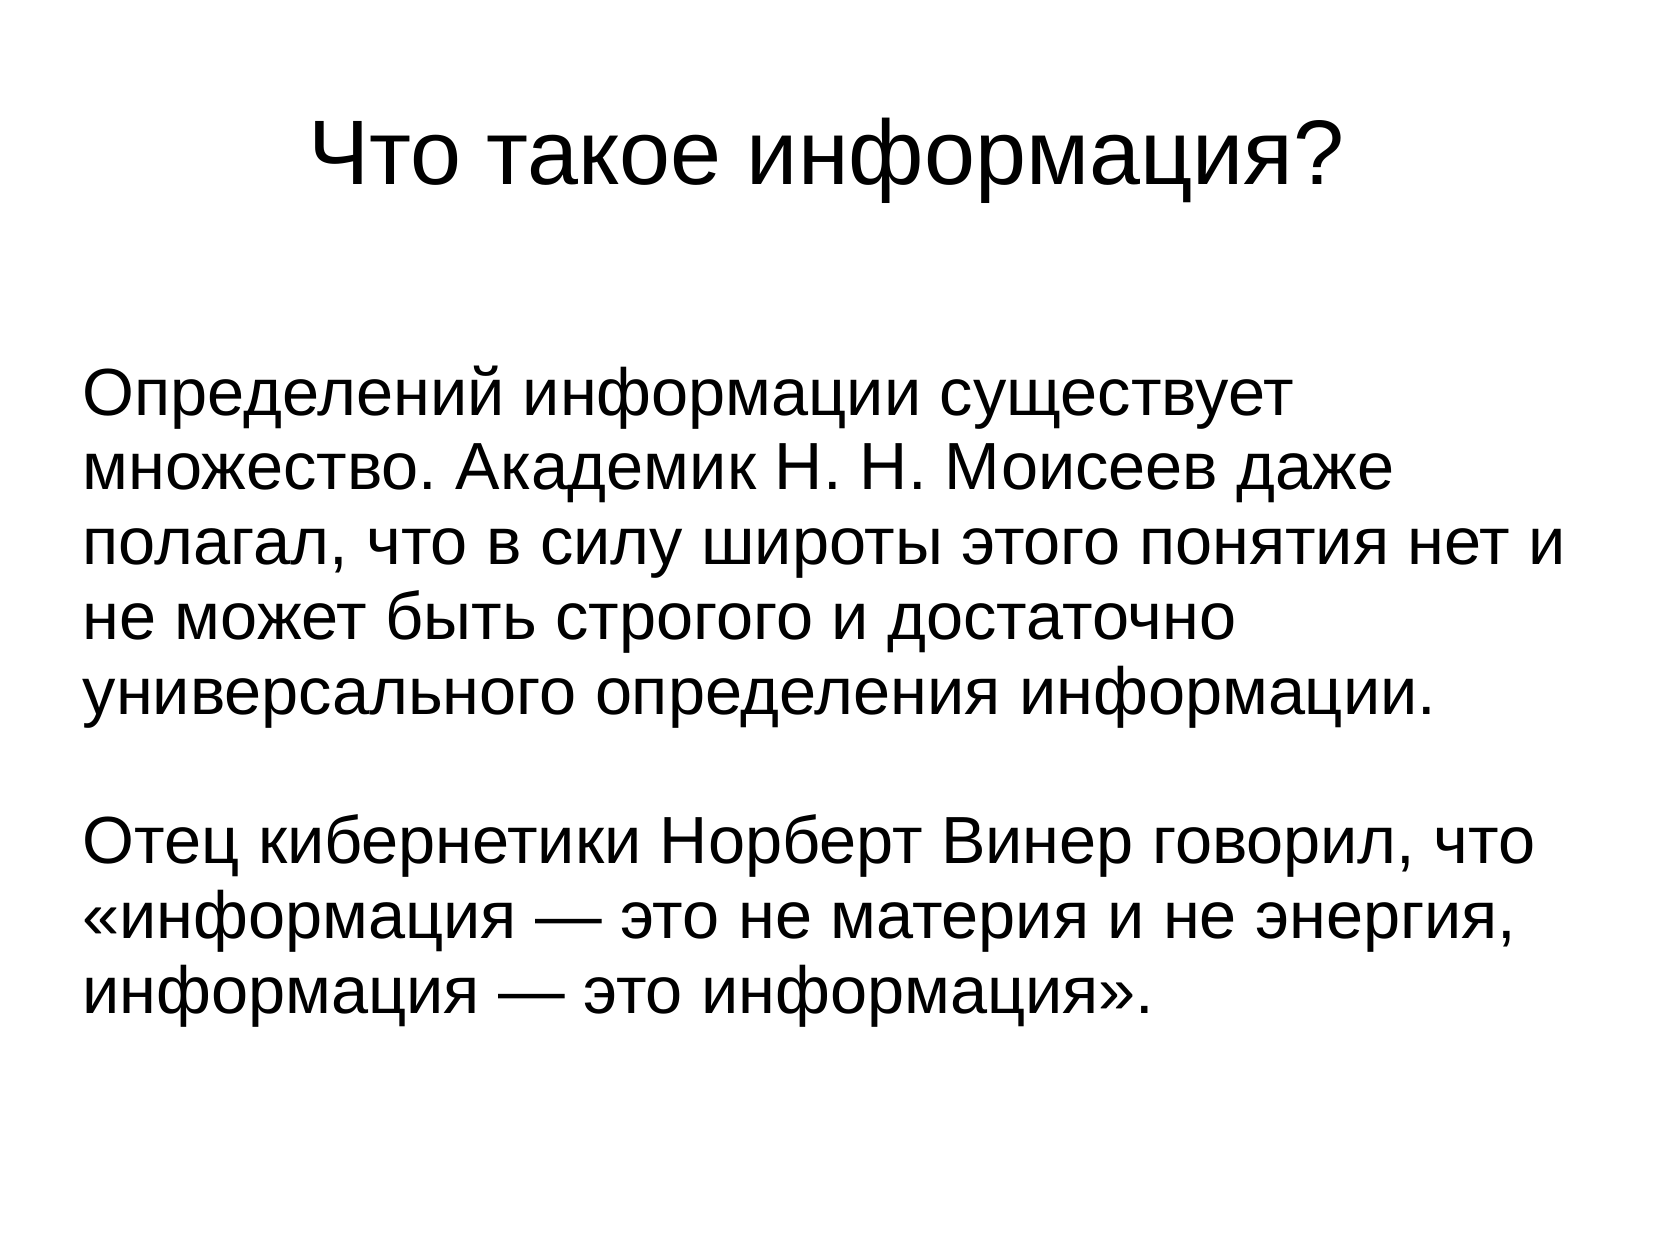

# Что такое информация?
Определений информации существует множество. Академик Н. Н. Моисеев даже полагал, что в силу широты этого понятия нет и не может быть строгого и достаточно универсального определения информации.
Отец кибернетики Норберт Винер говорил, что «информация — это не материя и не энергия, информация — это информация».